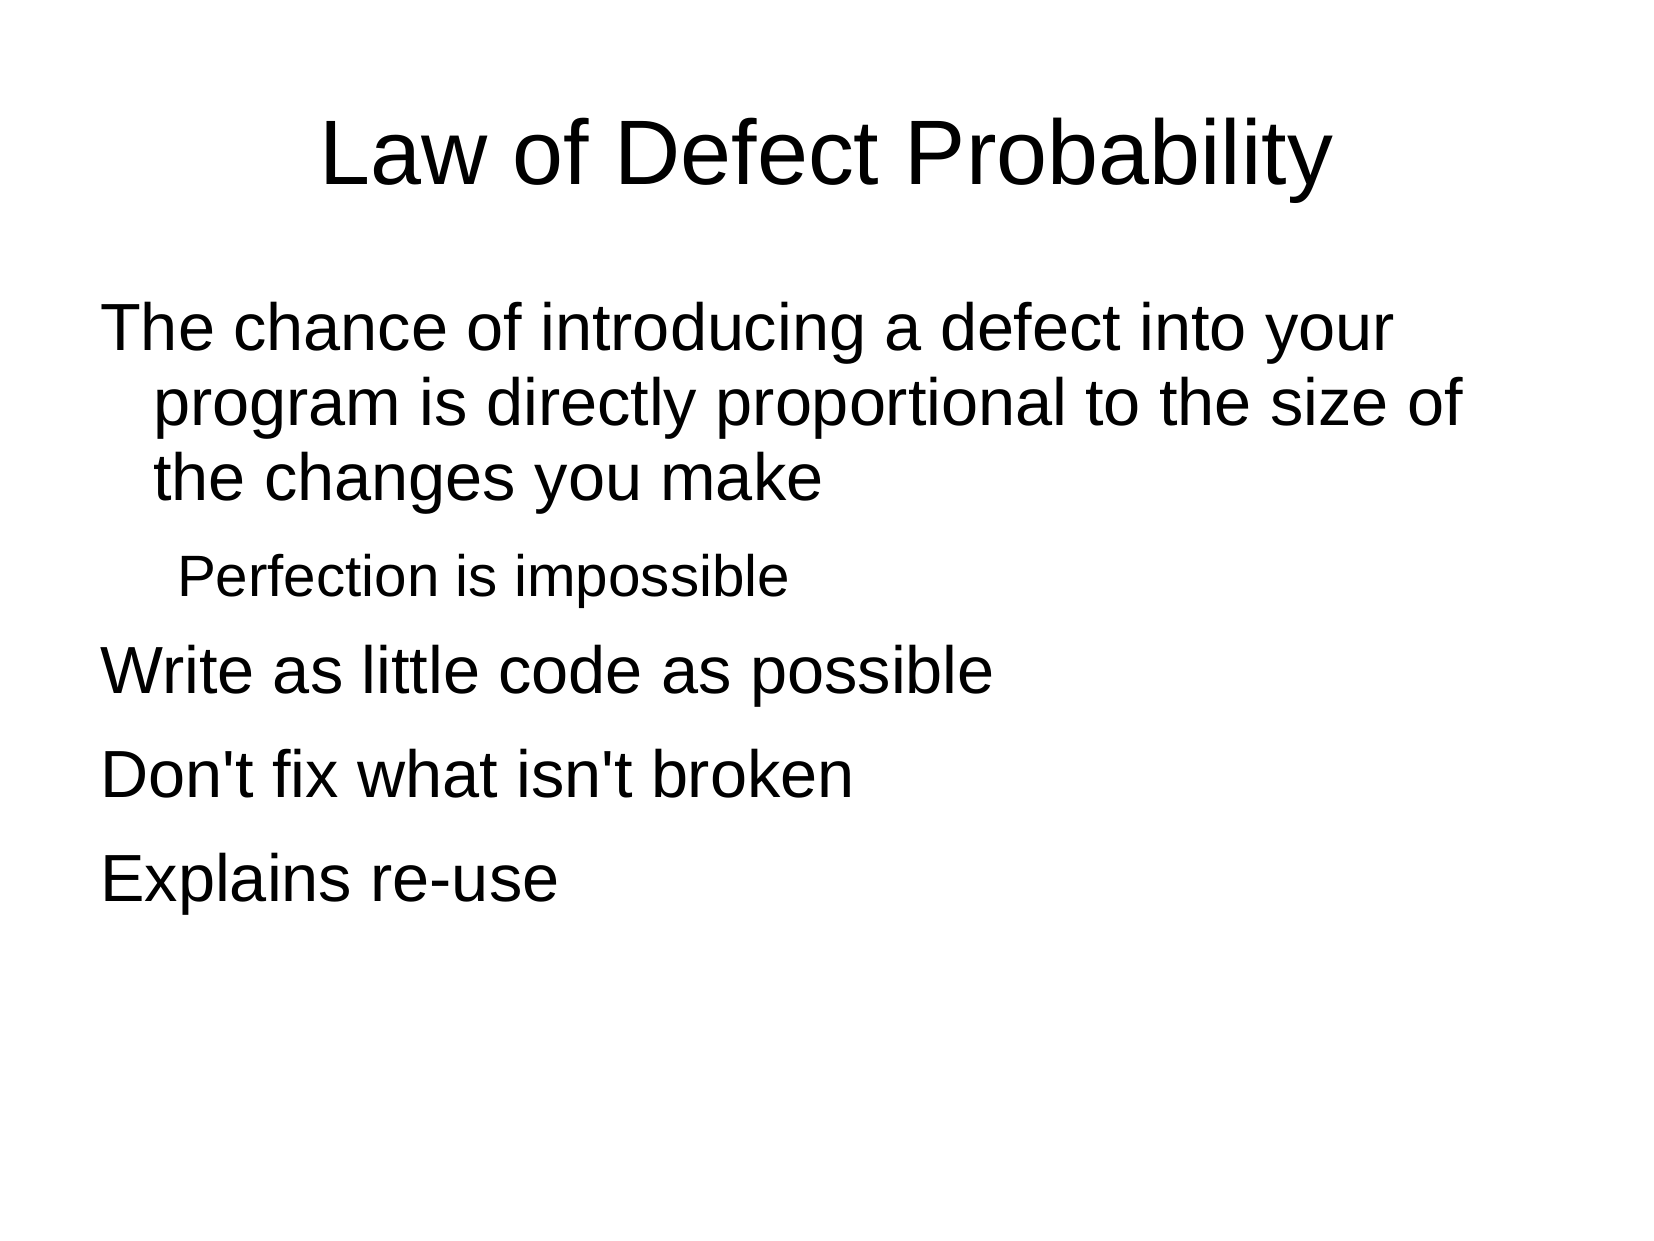

# Law of Defect Probability
The chance of introducing a defect into your program is directly proportional to the size of the changes you make
Perfection is impossible
Write as little code as possible
Don't fix what isn't broken
Explains re-use